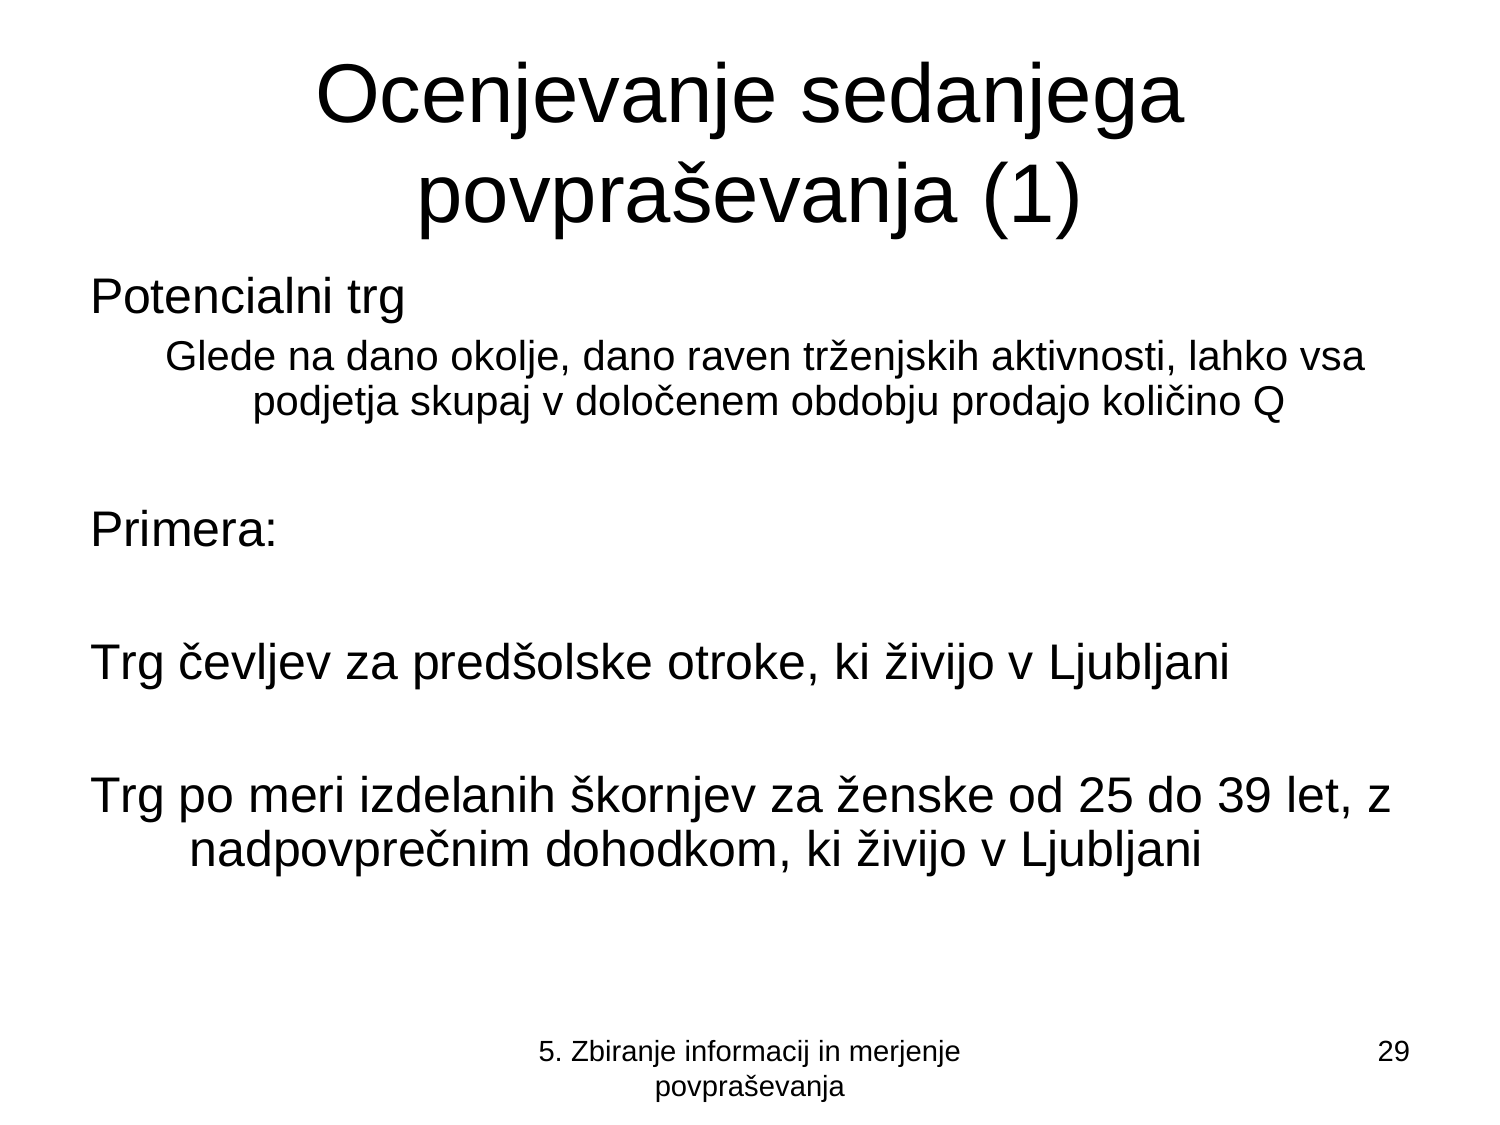

# Ocenjevanje sedanjega povpraševanja (1)
Potencialni trg
Glede na dano okolje, dano raven trženjskih aktivnosti, lahko vsa podjetja skupaj v določenem obdobju prodajo količino Q
Primera:
Trg čevljev za predšolske otroke, ki živijo v Ljubljani
Trg po meri izdelanih škornjev za ženske od 25 do 39 let, z nadpovprečnim dohodkom, ki živijo v Ljubljani
5. Zbiranje informacij in merjenje povpraševanja